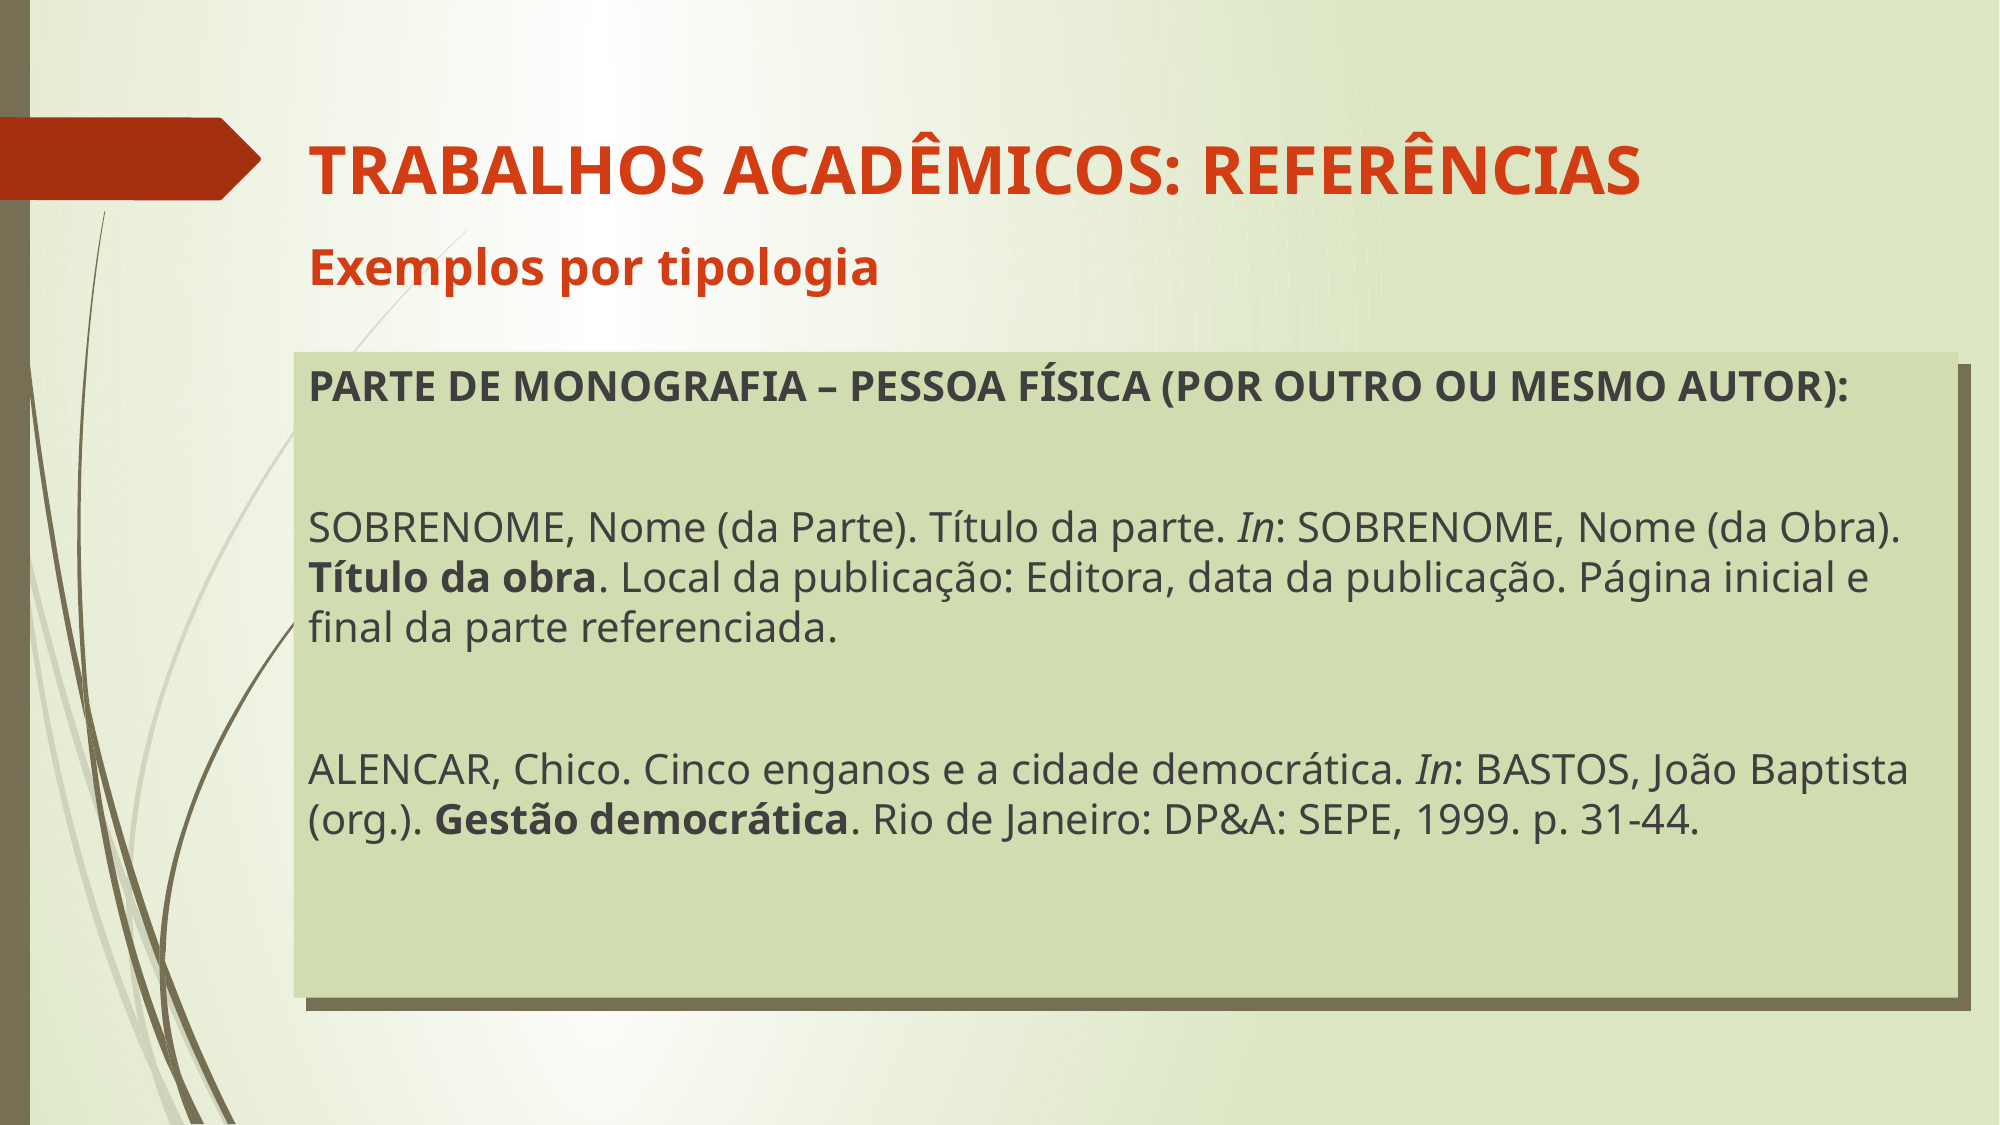

TRABALHOS ACADÊMICOS: REFERÊNCIAS
Exemplos por tipologia
# PARTE DE MONOGRAFIA – PESSOA FÍSICA (POR OUTRO OU MESMO AUTOR):
SOBRENOME, Nome (da Parte). Título da parte. In: SOBRENOME, Nome (da Obra). Título da obra. Local da publicação: Editora, data da publicação. Página inicial e final da parte referenciada.
ALENCAR, Chico. Cinco enganos e a cidade democrática. In: BASTOS, João Baptista (org.). Gestão democrática. Rio de Janeiro: DP&A: SEPE, 1999. p. 31-44.